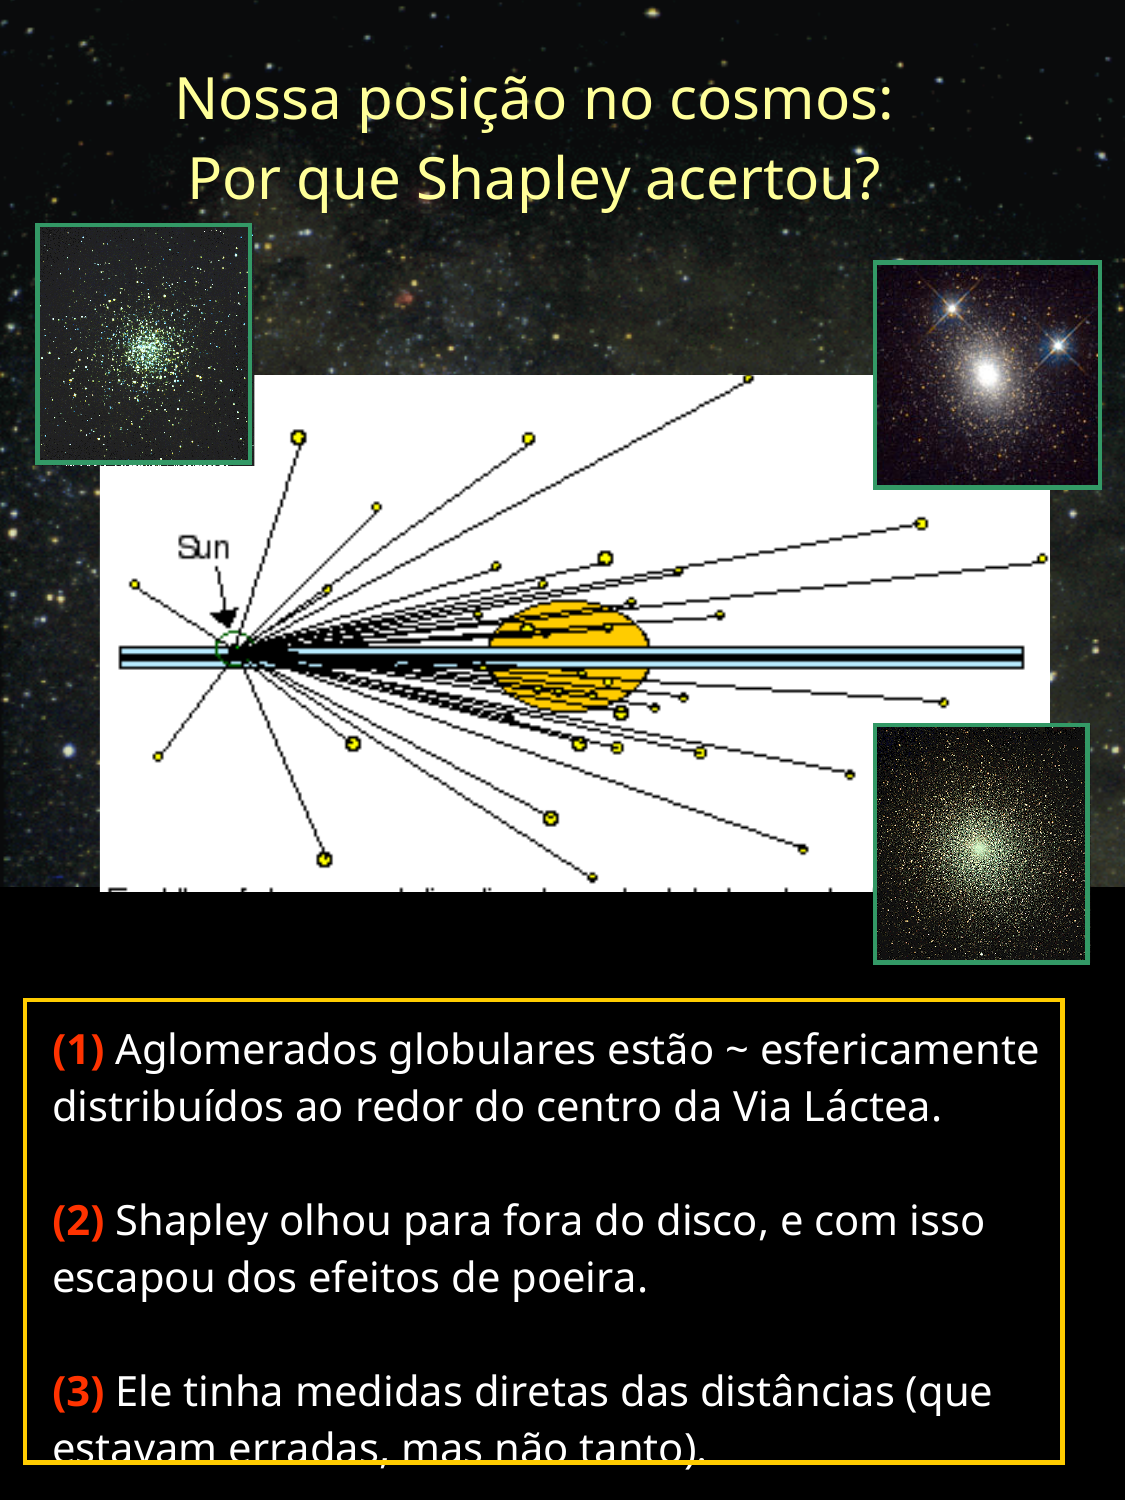

Nossa posição no cosmos:
Por que Shapley acertou?
(1) Aglomerados globulares estão ~ esfericamente distribuídos ao redor do centro da Via Láctea.
(2) Shapley olhou para fora do disco, e com isso escapou dos efeitos de poeira.
(3) Ele tinha medidas diretas das distâncias (que estavam erradas, mas não tanto).